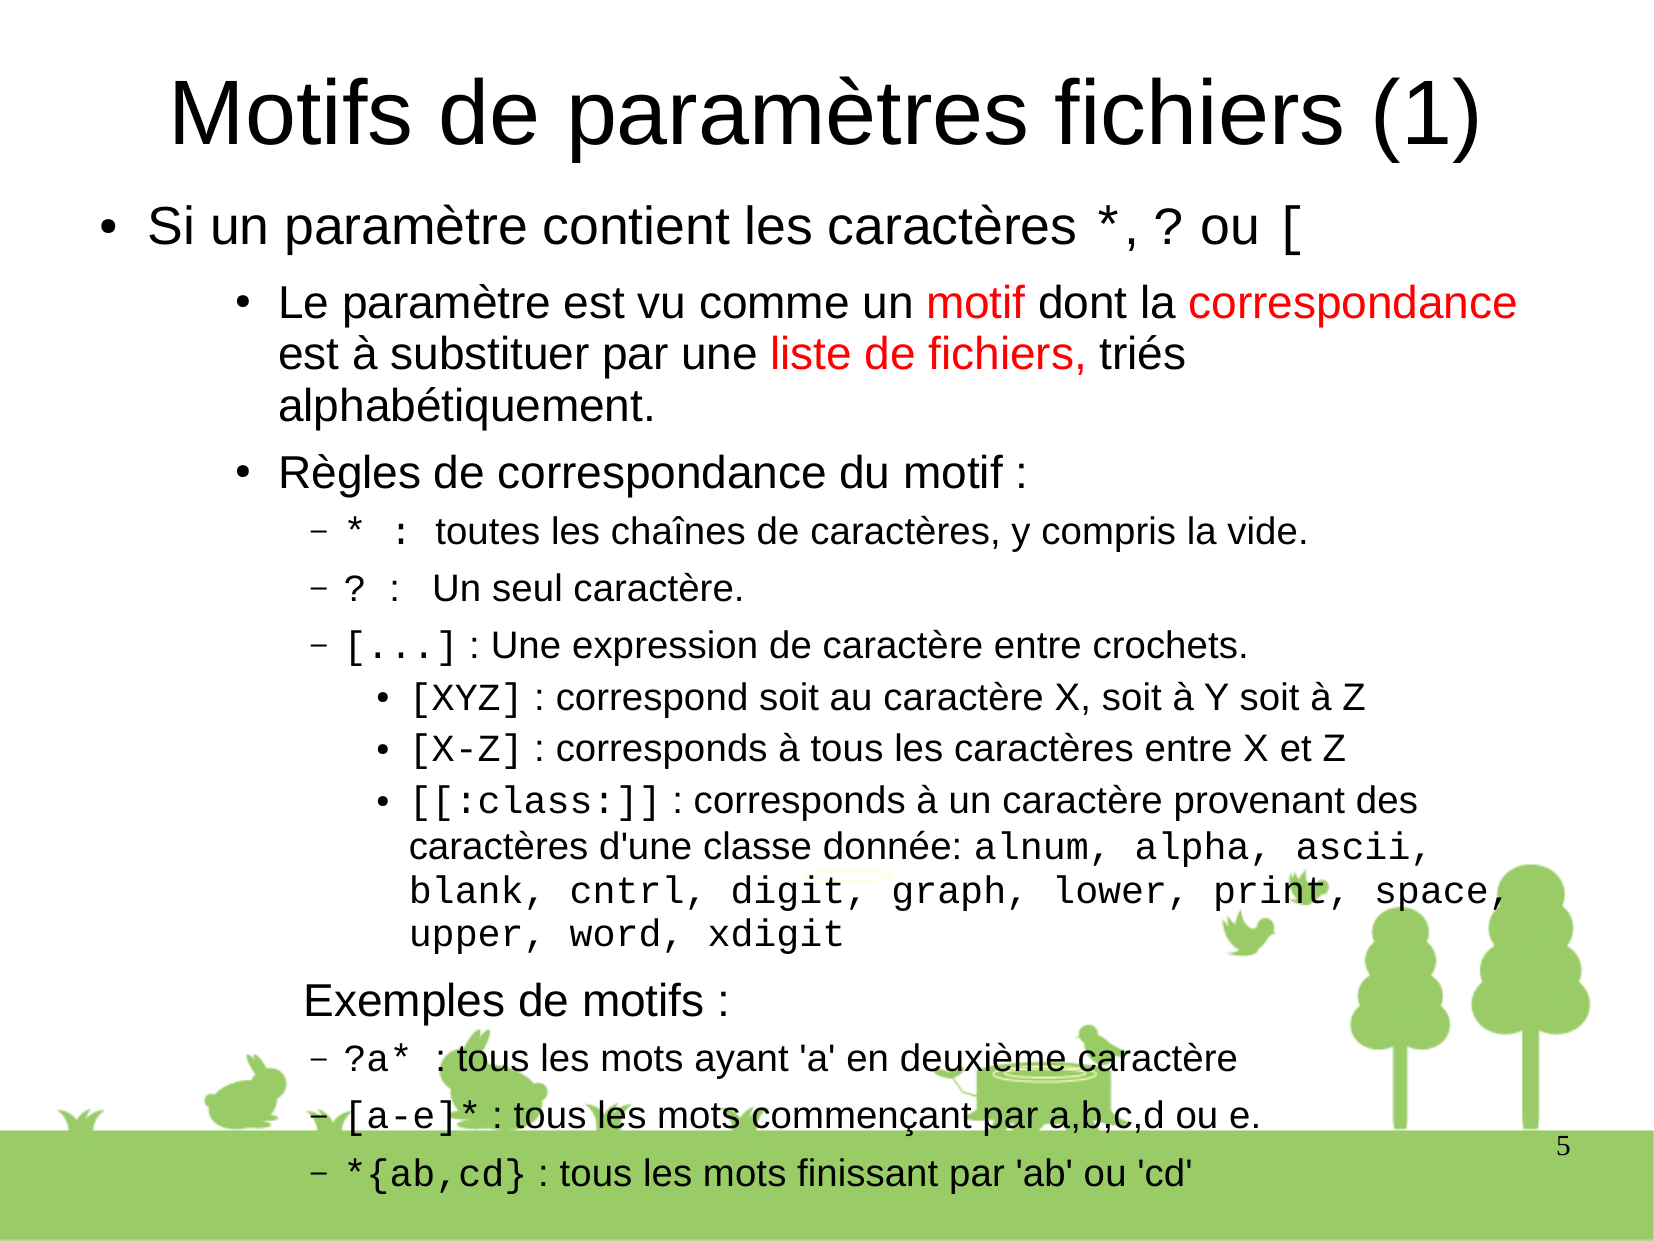

# Motifs de paramètres fichiers (1)
Si un paramètre contient les caractères *, ? ou [
Le paramètre est vu comme un motif dont la correspondance est à substituer par une liste de fichiers, triés alphabétiquement.
Règles de correspondance du motif :
* : toutes les chaînes de caractères, y compris la vide.
? : Un seul caractère.
[...] : Une expression de caractère entre crochets.
[XYZ] : correspond soit au caractère X, soit à Y soit à Z
[X-Z] : corresponds à tous les caractères entre X et Z
[[:class:]] : corresponds à un caractère provenant des caractères d'une classe donnée: alnum, alpha, ascii, blank, cntrl, digit, graph, lower, print, space, upper, word, xdigit
 Exemples de motifs :
?a* : tous les mots ayant 'a' en deuxième caractère
[a-e]* : tous les mots commençant par a,b,c,d ou e.
*{ab,cd} : tous les mots finissant par 'ab' ou 'cd'
5